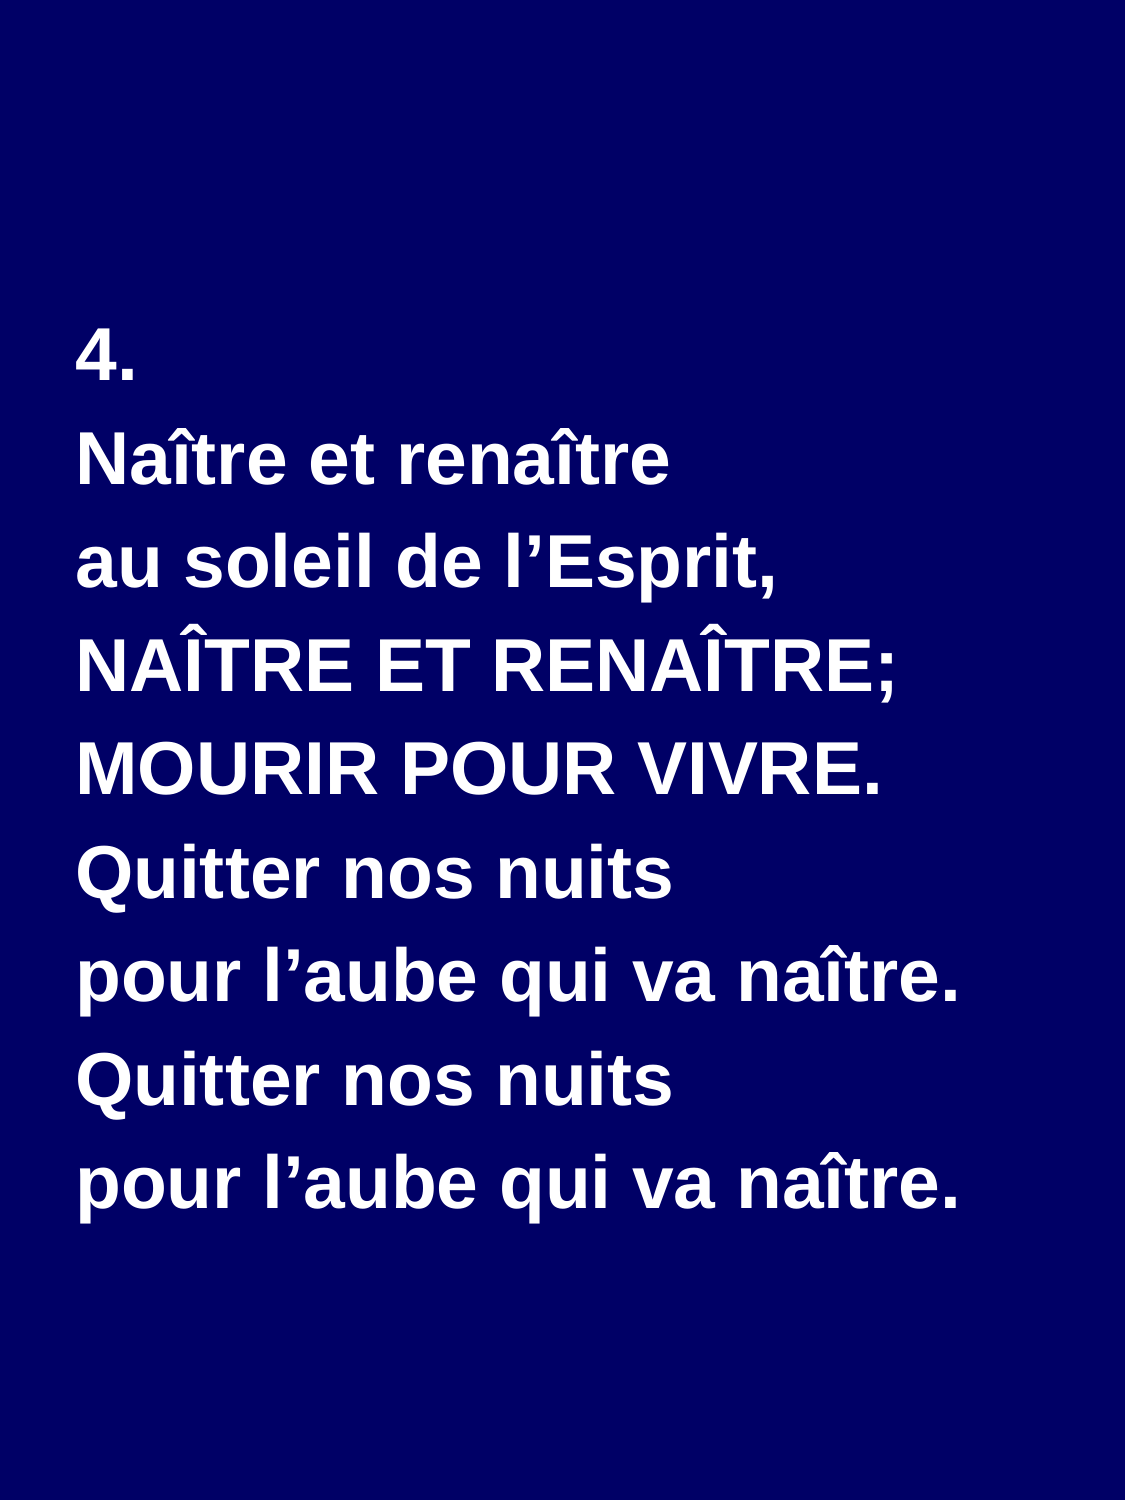

4.
Naître et renaître
au soleil de l’Esprit,
NAÎTRE ET RENAÎTRE;
MOURIR POUR VIVRE.
Quitter nos nuits
pour l’aube qui va naître.
Quitter nos nuits
pour l’aube qui va naître.